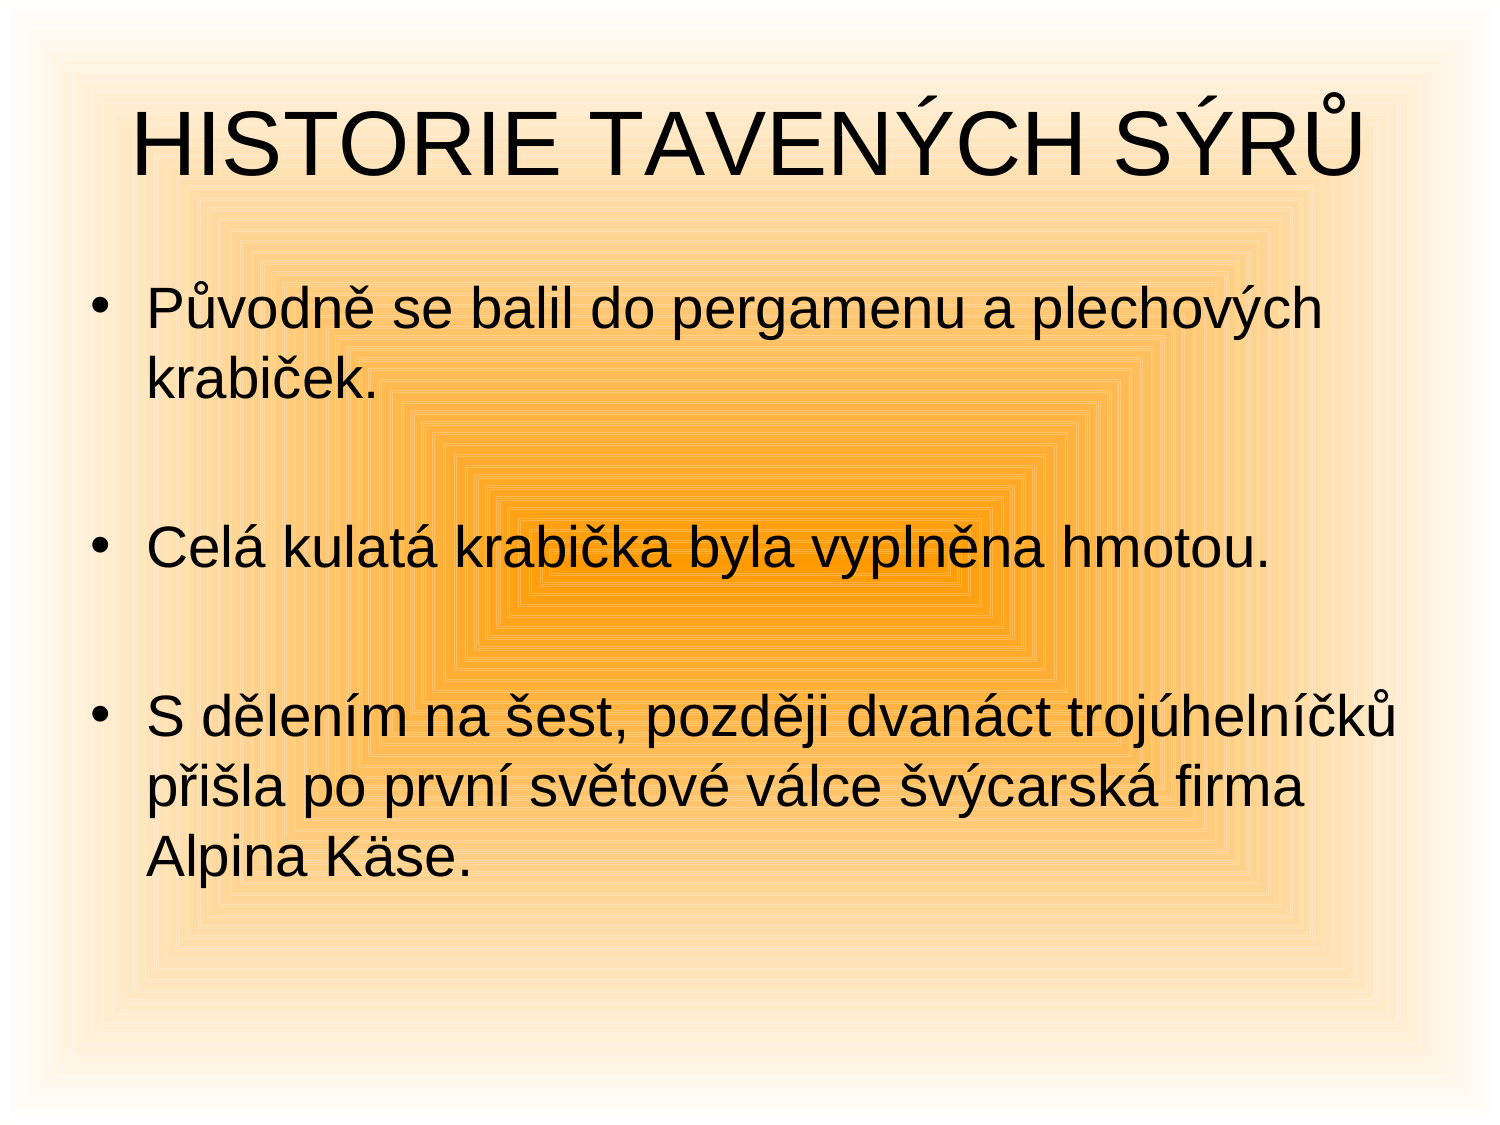

# HISTORIE TAVENÝCH SÝRŮ
Původně se balil do pergamenu a plechových krabiček.
Celá kulatá krabička byla vyplněna hmotou.
S dělením na šest, později dvanáct trojúhelníčků přišla po první světové válce švýcarská firma Alpina Käse.